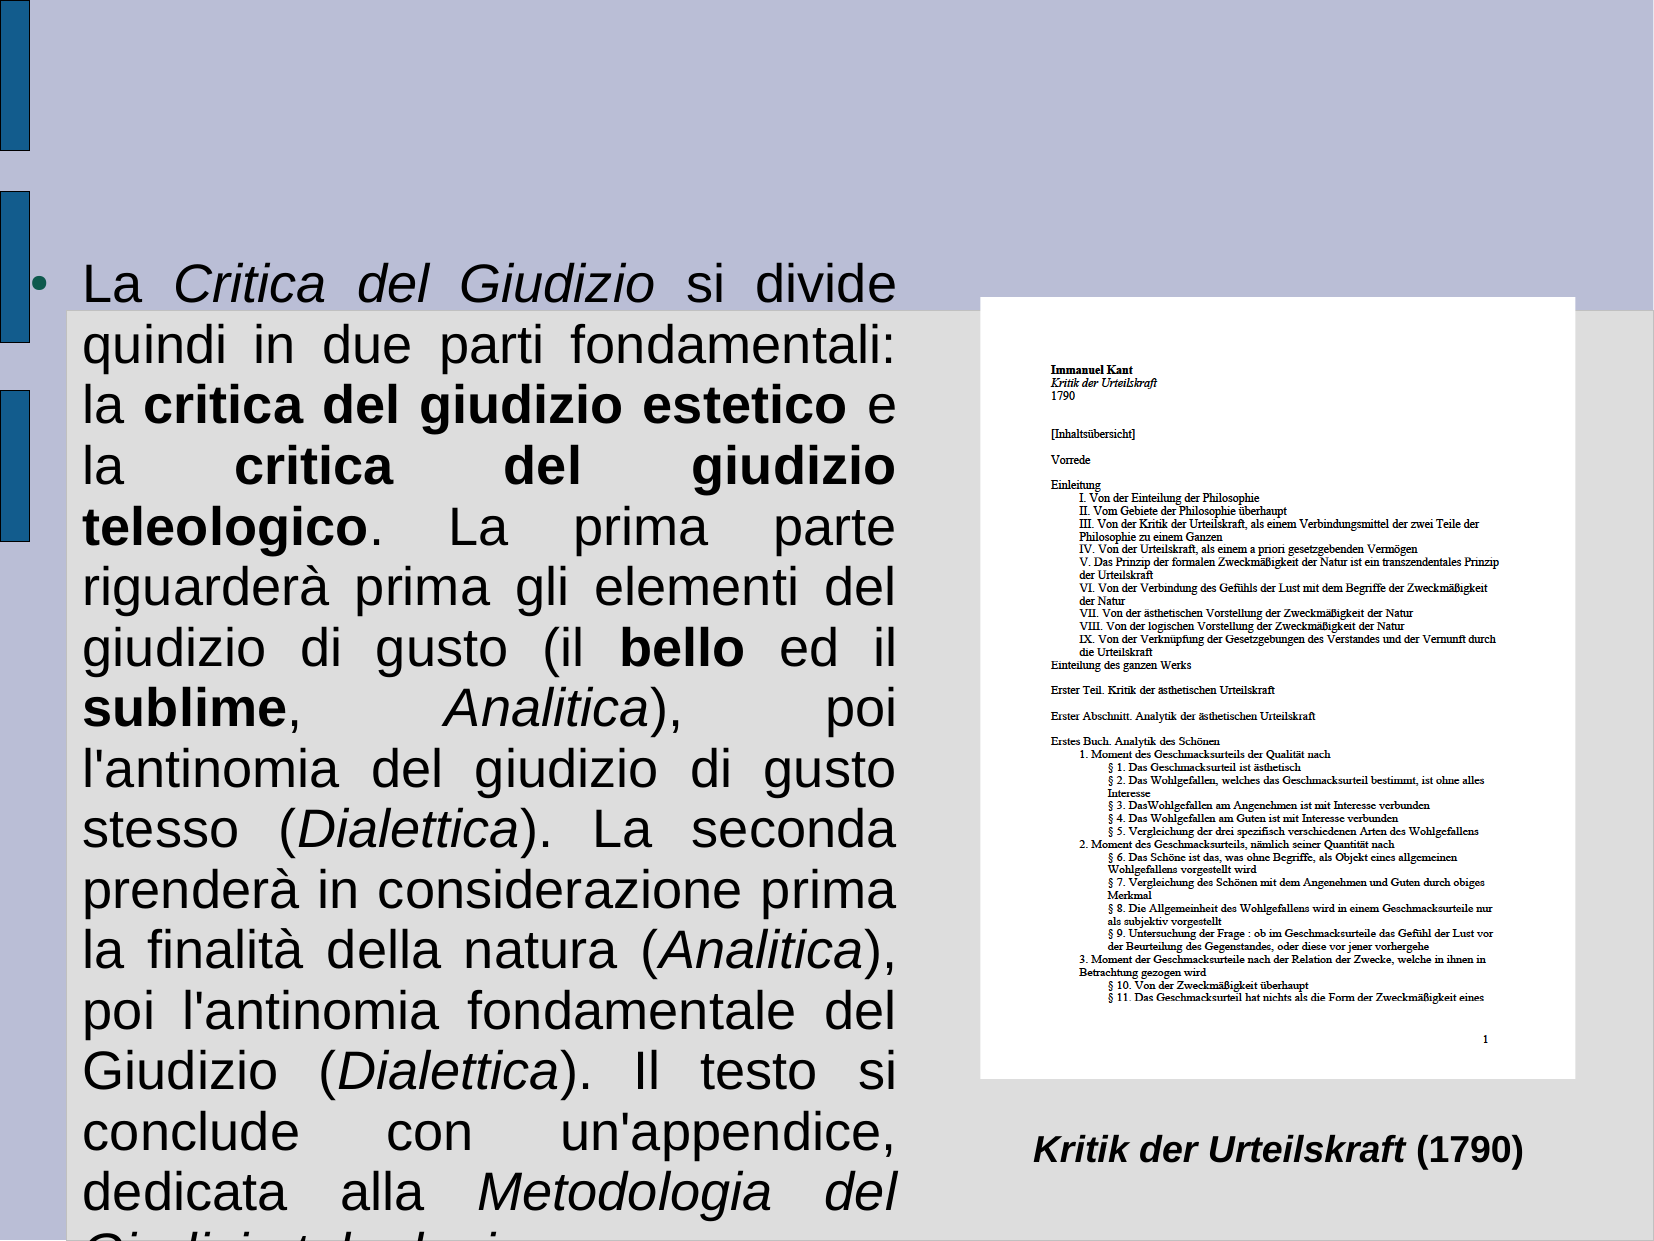

#
La Critica del Giudizio si divide quindi in due parti fondamentali: la critica del giudizio estetico e la critica del giudizio teleologico. La prima parte riguarderà prima gli elementi del giudizio di gusto (il bello ed il sublime, Analitica), poi l'antinomia del giudizio di gusto stesso (Dialettica). La seconda prenderà in considerazione prima la finalità della natura (Analitica), poi l'antinomia fondamentale del Giudizio (Dialettica). Il testo si conclude con un'appendice, dedicata alla Metodologia del Giudizio teleologico.
Kritik der Urteilskraft (1790)